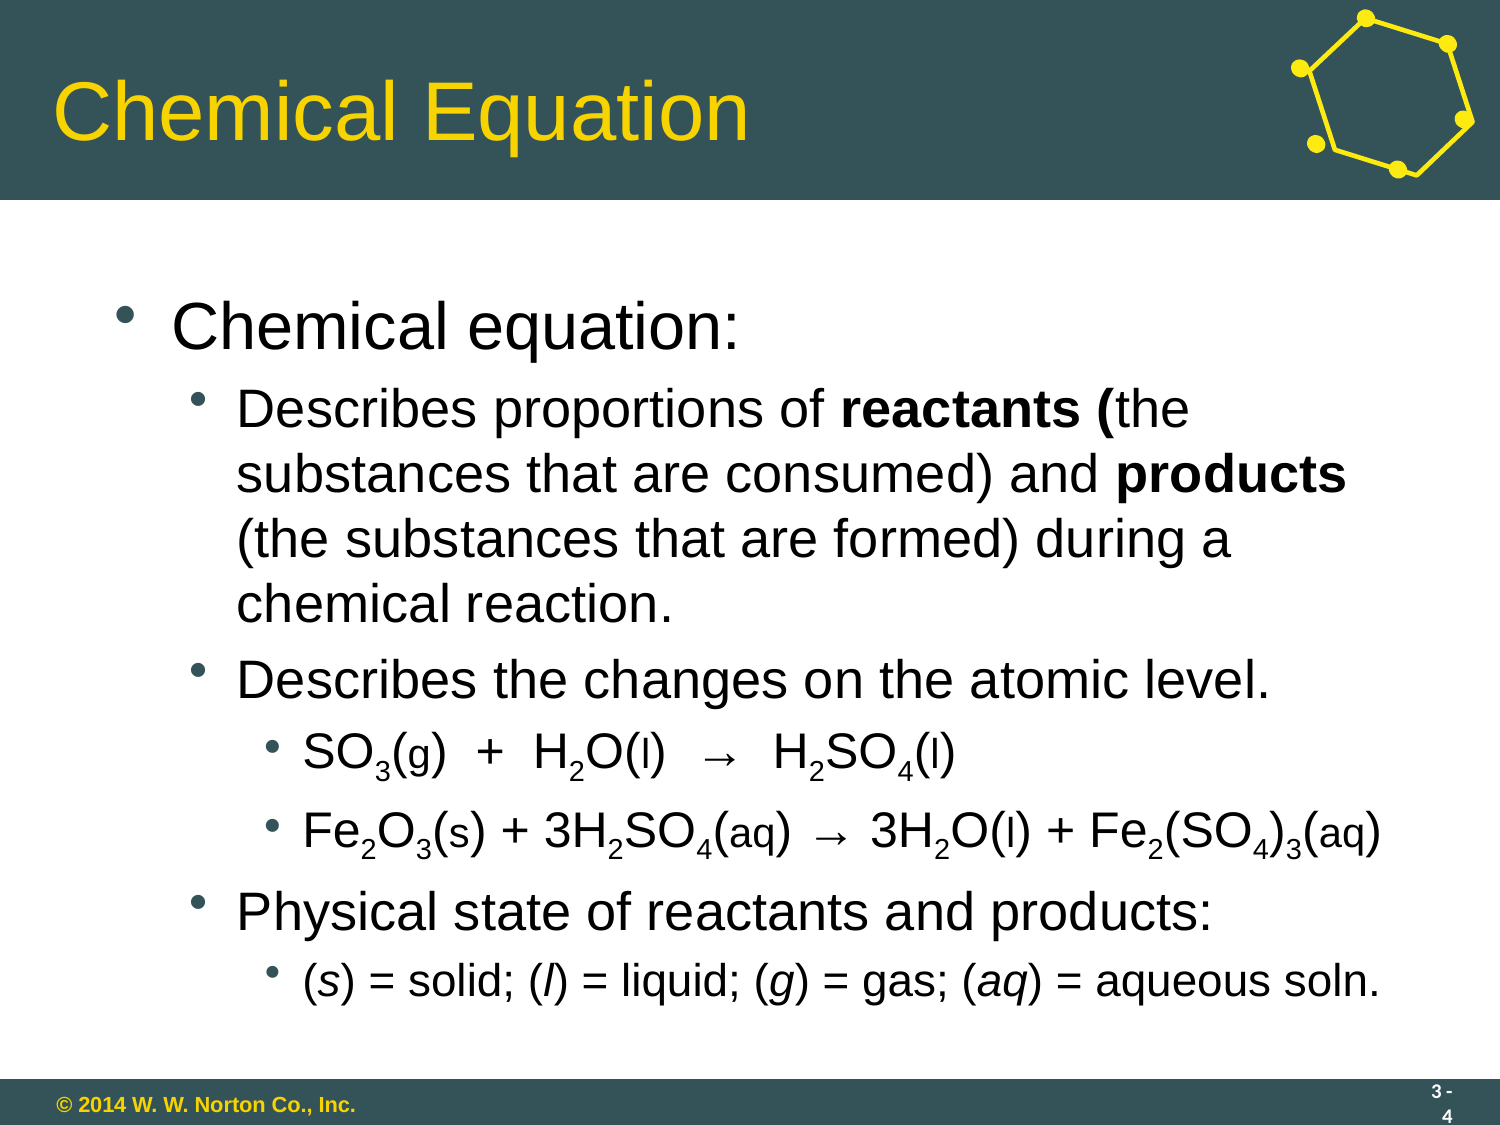

Chemical Equation
# Chemical equation:
Describes proportions of reactants (the substances that are consumed) and products (the substances that are formed) during a chemical reaction.
Describes the changes on the atomic level.
SO3(g) + H2O(l) → H2SO4(l)
Fe2O3(s) + 3H2SO4(aq) → 3H2O(l) + Fe2(SO4)3(aq)
Physical state of reactants and products:
(s) = solid; (l) = liquid; (g) = gas; (aq) = aqueous soln.